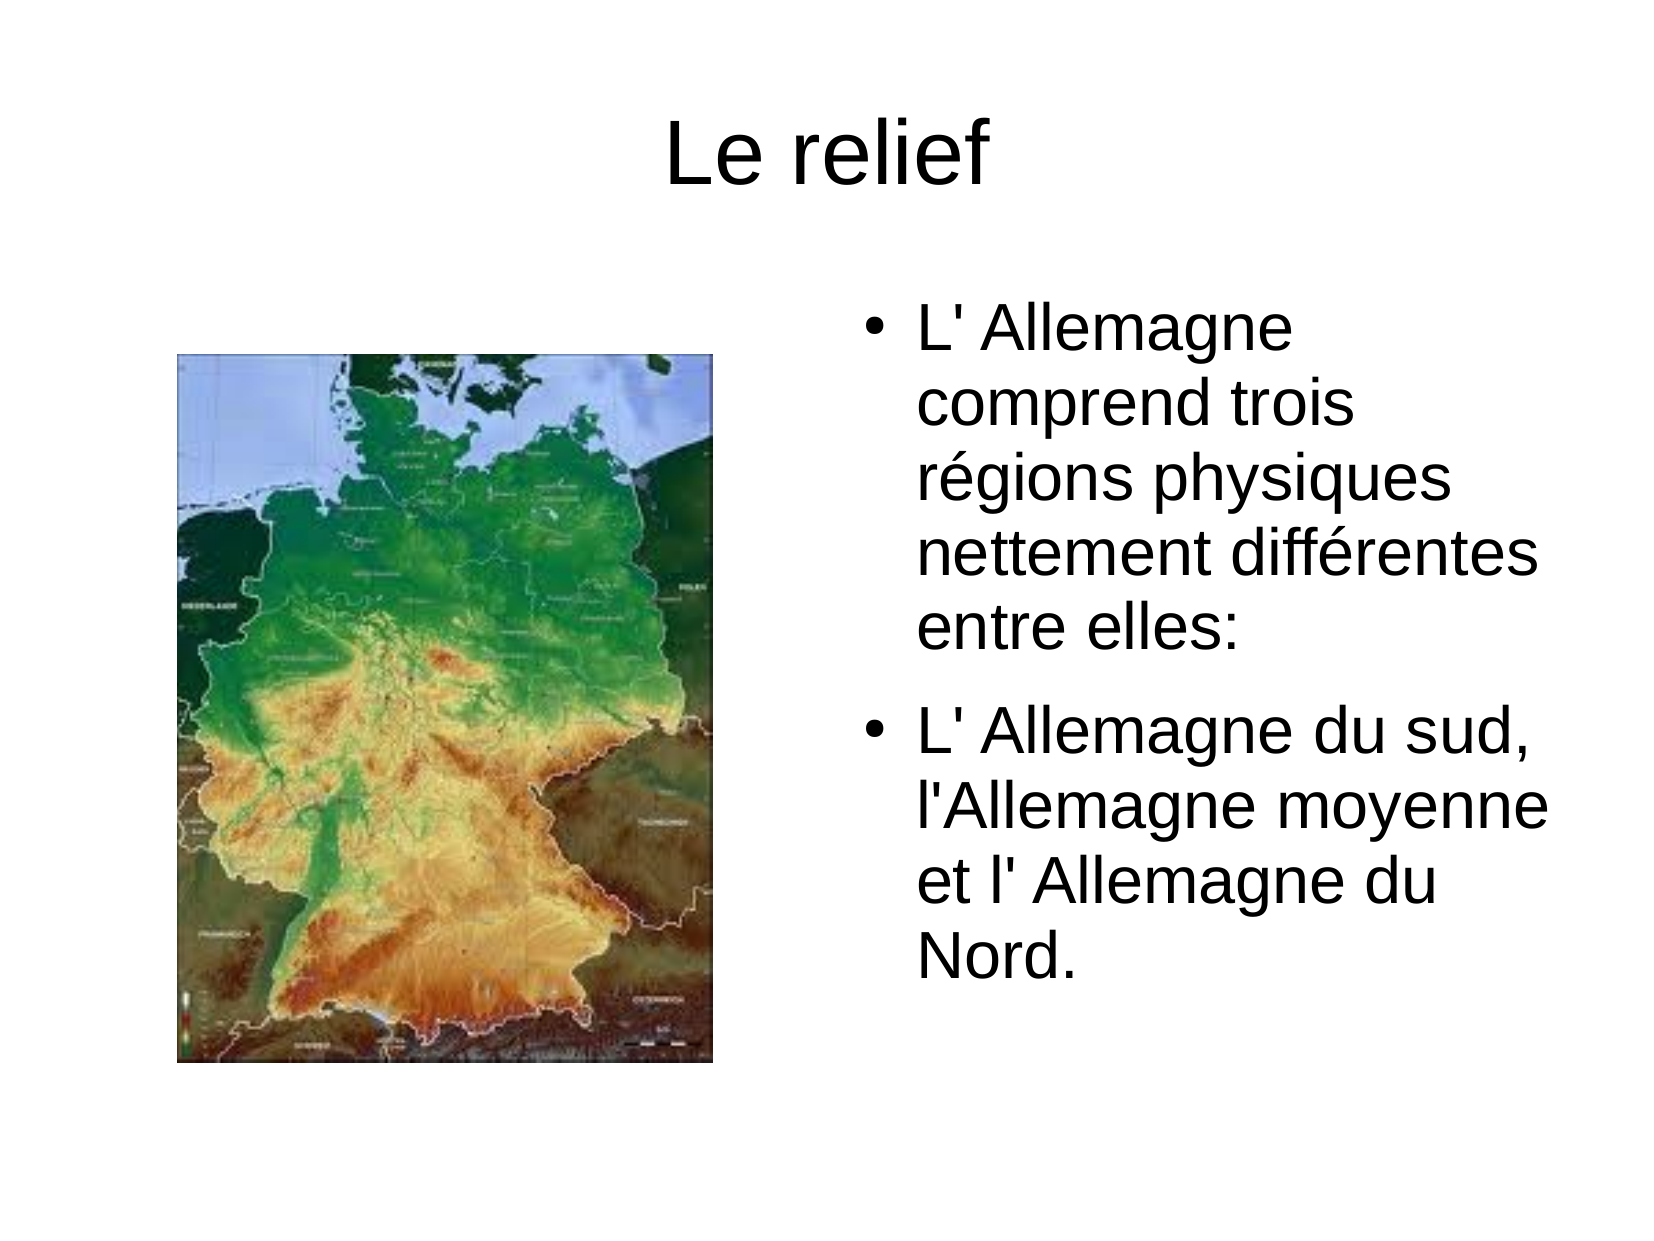

# Le relief
L' Allemagne comprend trois régions physiques nettement différentes entre elles:
L' Allemagne du sud, l'Allemagne moyenne et l' Allemagne du Nord.